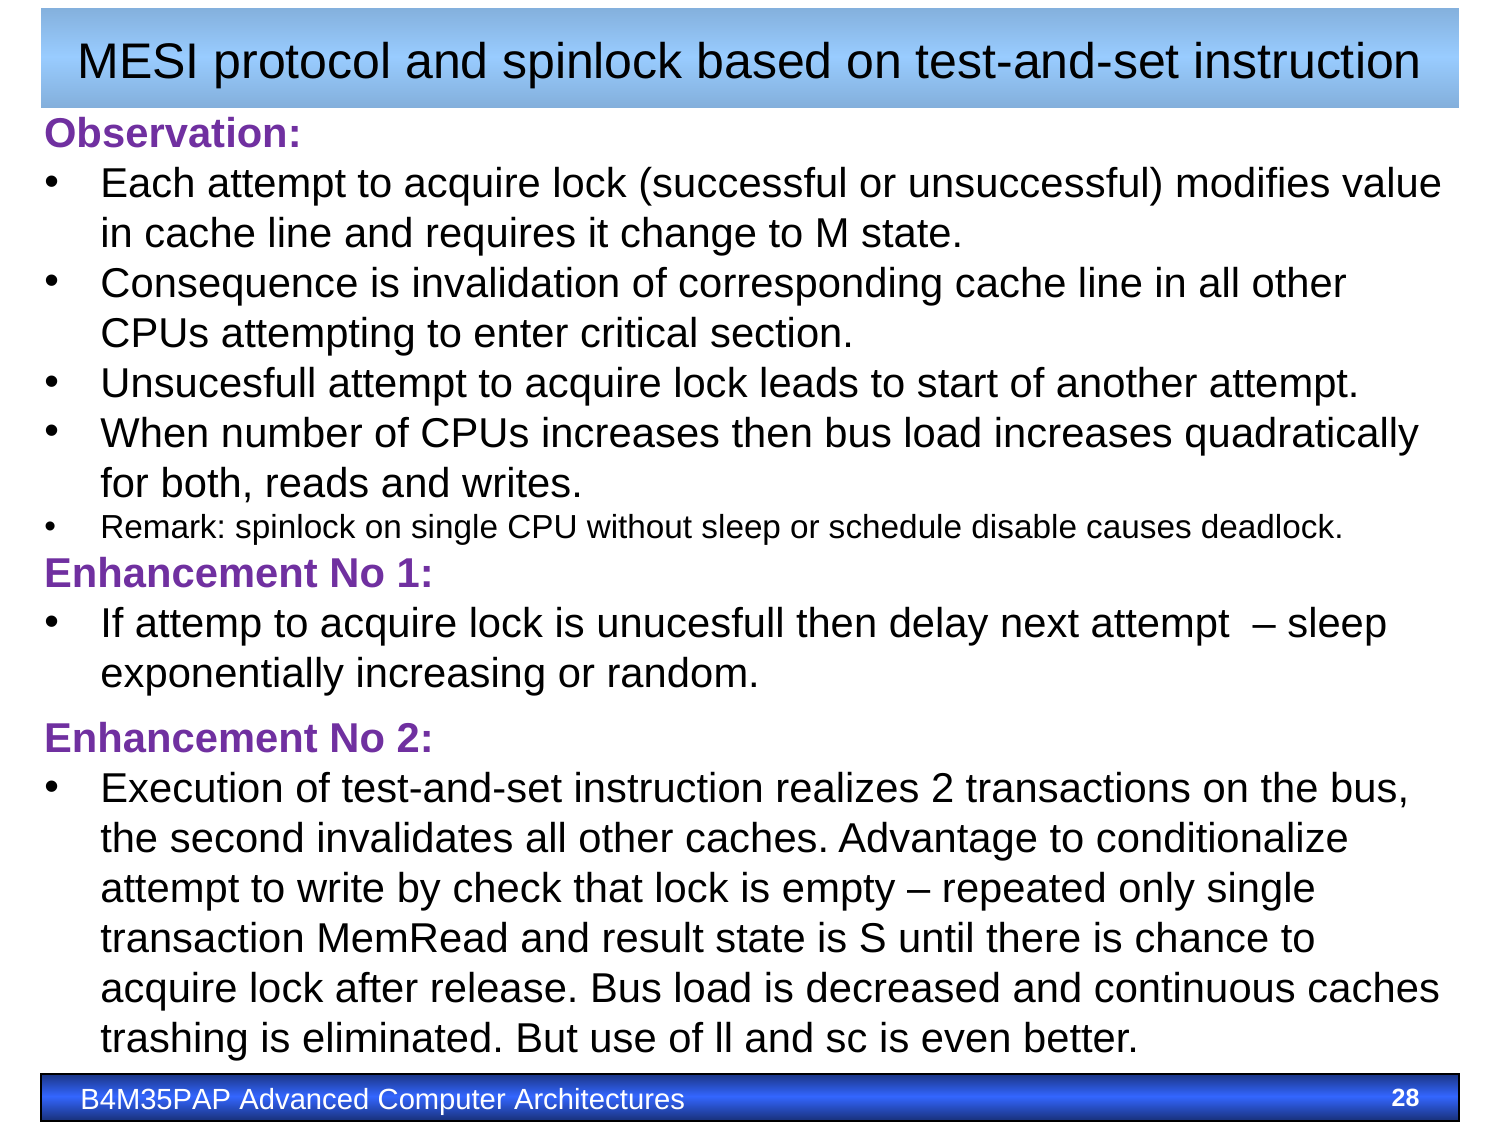

# MESI protocol and spinlock based on test-and-set instruction
Observation:
Each attempt to acquire lock (successful or unsuccessful) modifies value in cache line and requires it change to M state.
Consequence is invalidation of corresponding cache line in all other CPUs attempting to enter critical section.
Unsucesfull attempt to acquire lock leads to start of another attempt.
When number of CPUs increases then bus load increases quadratically for both, reads and writes.
Remark: spinlock on single CPU without sleep or schedule disable causes deadlock.
Enhancement No 1:
If attemp to acquire lock is unucesfull then delay next attempt – sleep exponentially increasing or random.
Enhancement No 2:
Execution of test-and-set instruction realizes 2 transactions on the bus, the second invalidates all other caches. Advantage to conditionalize attempt to write by check that lock is empty – repeated only single transaction MemRead and result state is S until there is chance to acquire lock after release. Bus load is decreased and continuous caches trashing is eliminated. But use of ll and sc is even better.